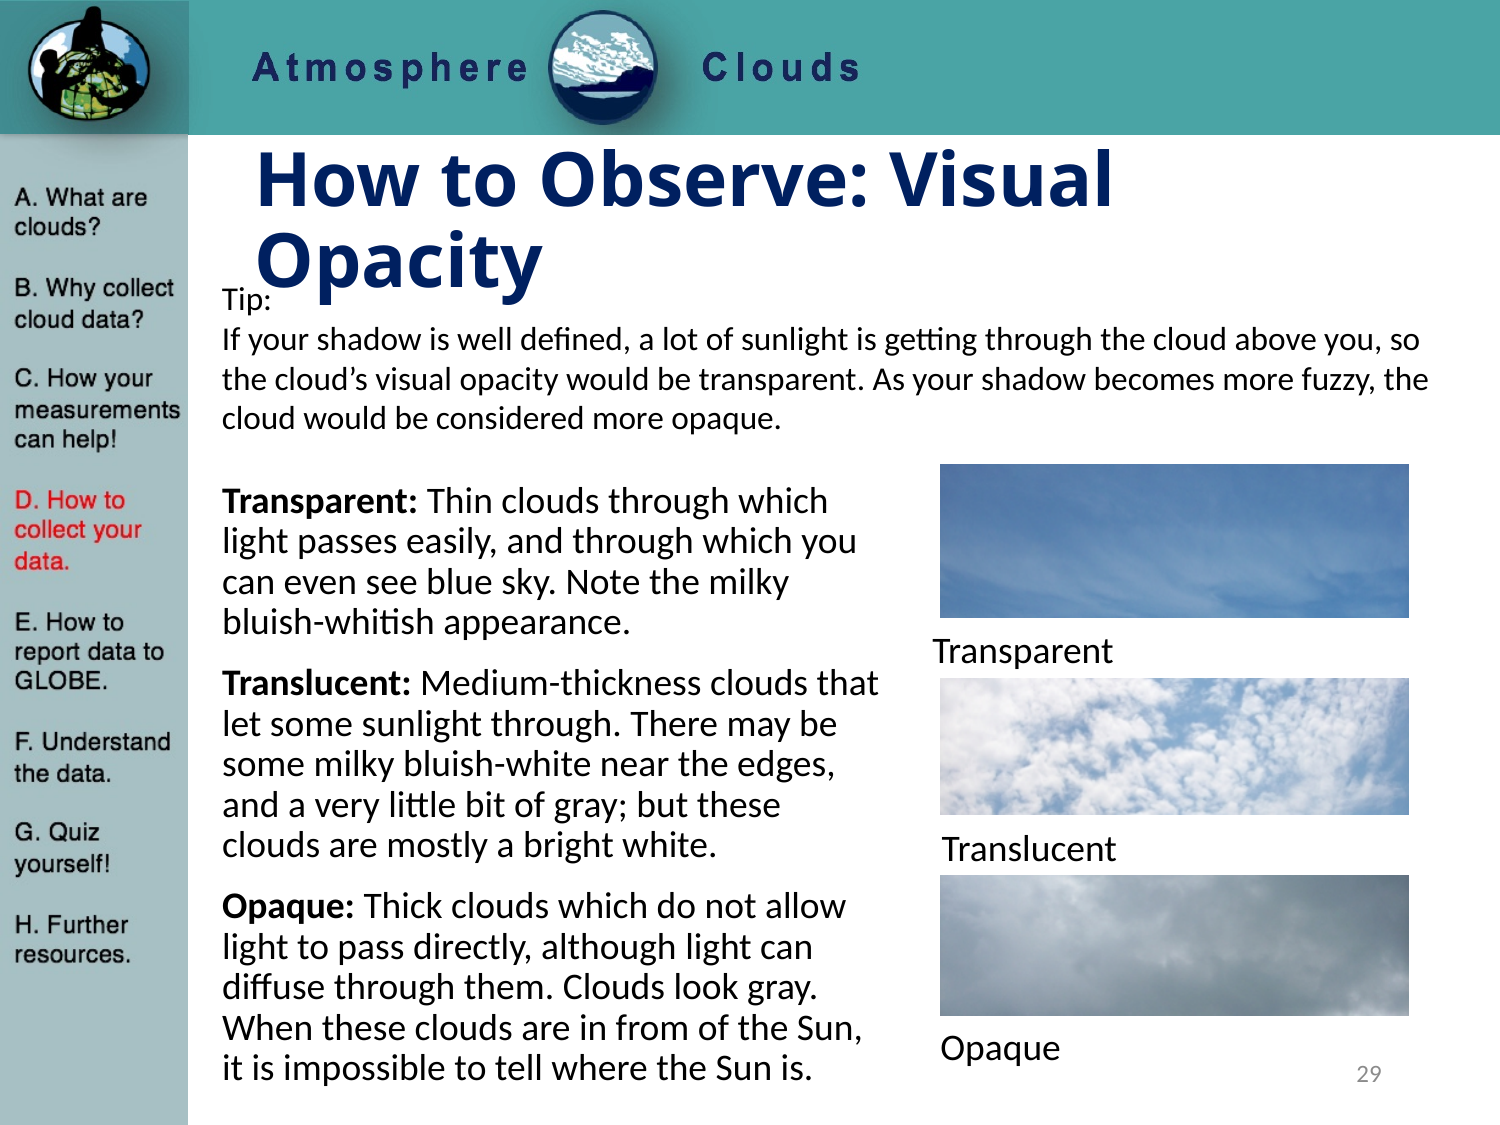

# How to Observe: Visual Opacity
Tip:
If your shadow is well defined, a lot of sunlight is getting through the cloud above you, so the cloud’s visual opacity would be transparent. As your shadow becomes more fuzzy, the cloud would be considered more opaque.
Transparent: Thin clouds through which light passes easily, and through which you can even see blue sky. Note the milky bluish-whitish appearance.
Translucent: Medium-thickness clouds that let some sunlight through. There may be some milky bluish-white near the edges, and a very little bit of gray; but these clouds are mostly a bright white.
Opaque: Thick clouds which do not allow light to pass directly, although light can diffuse through them. Clouds look gray. When these clouds are in from of the Sun, it is impossible to tell where the Sun is.
Transparent
Translucent
Opaque